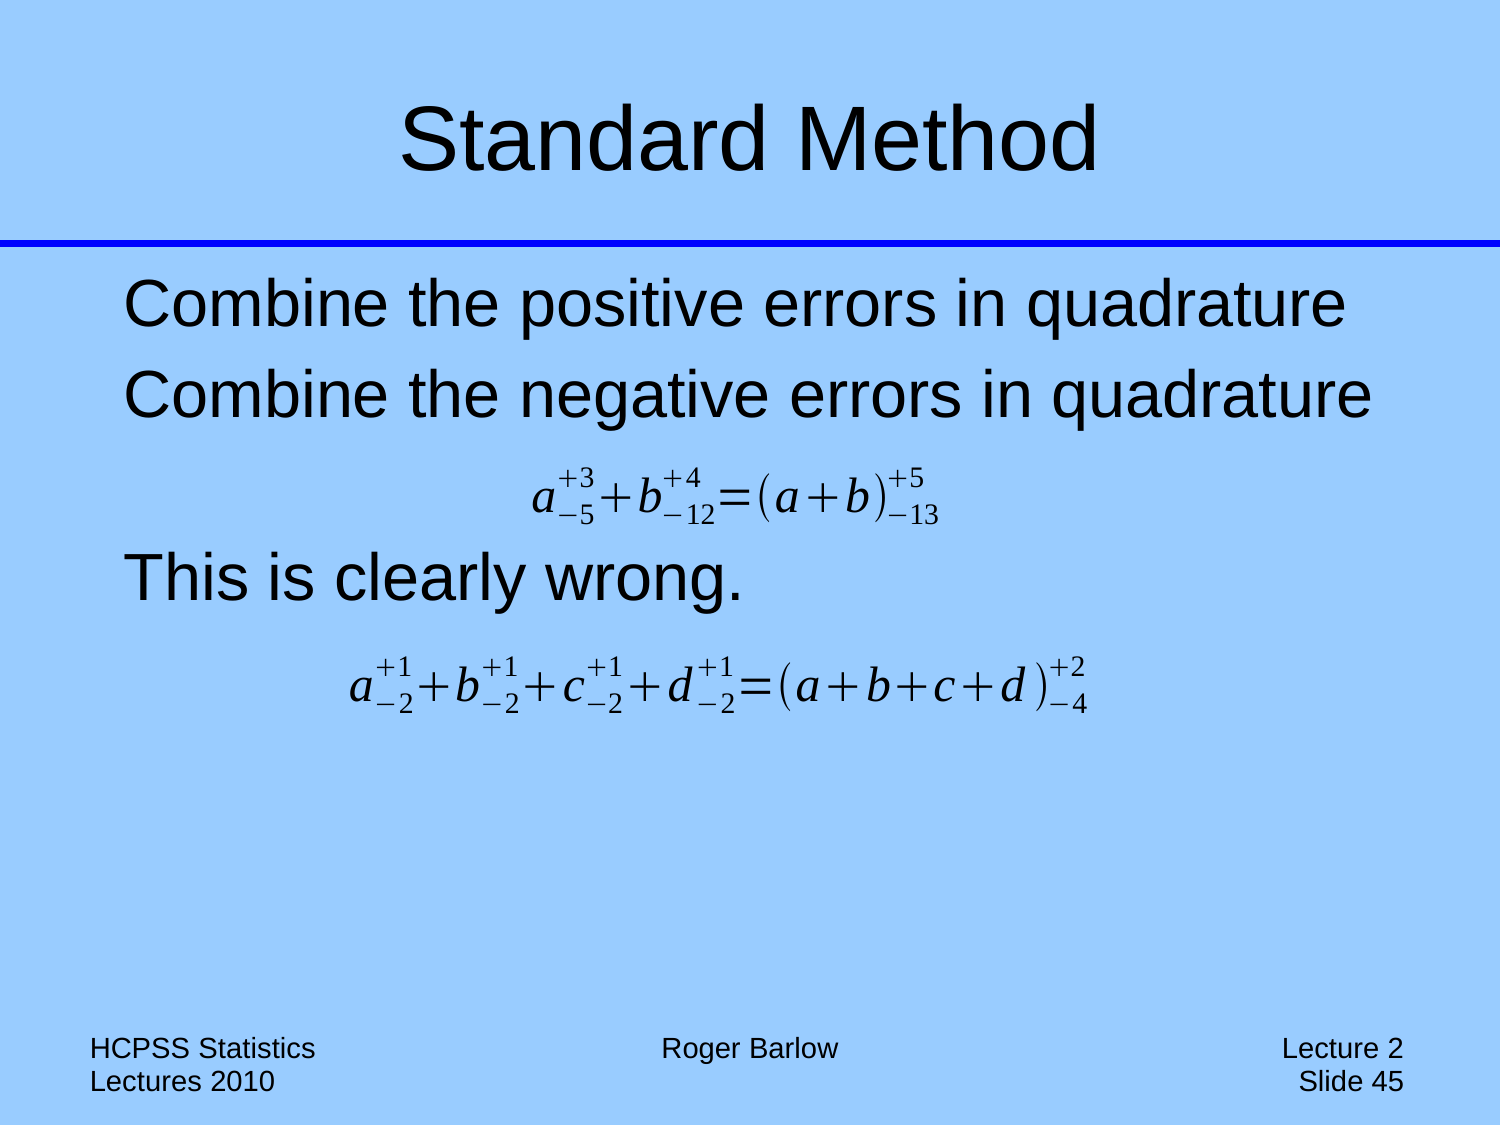

# Standard Method
Combine the positive errors in quadrature
Combine the negative errors in quadrature
This is clearly wrong.
45